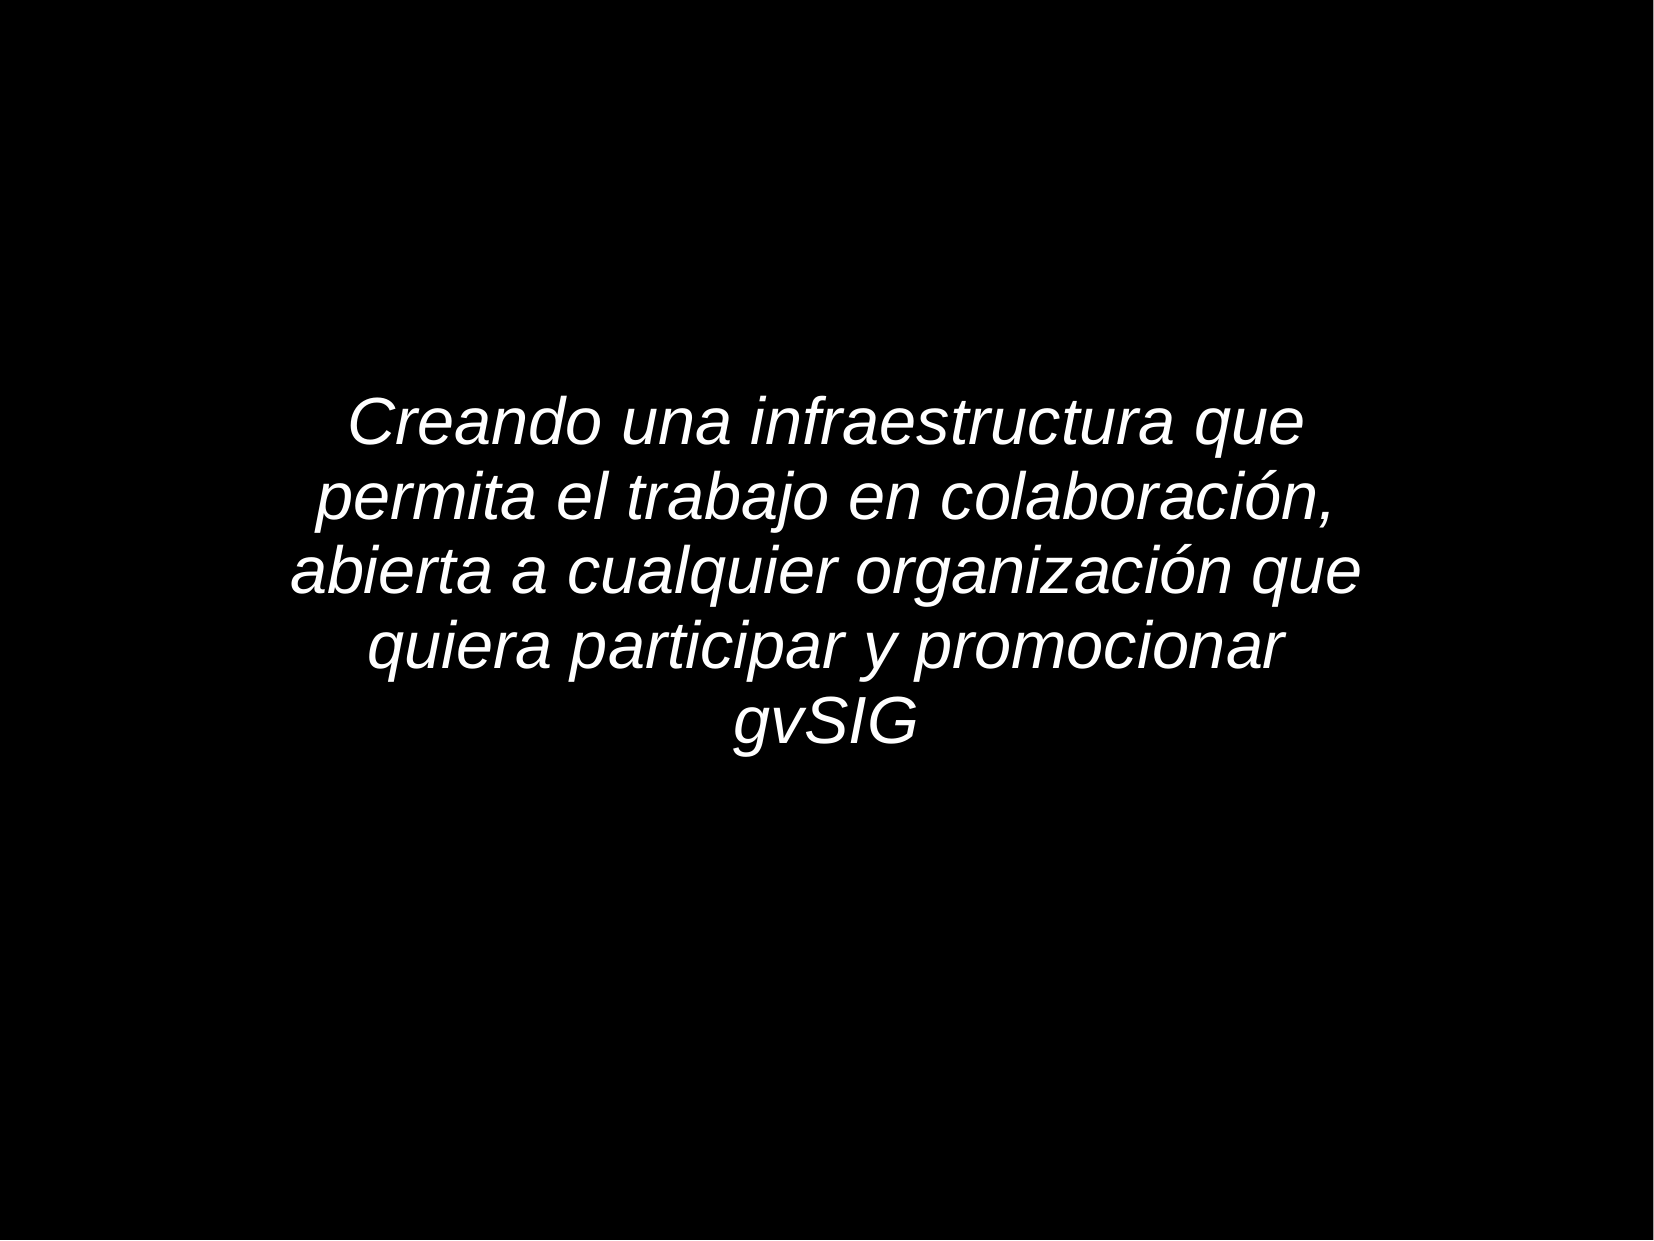

#
Creando una infraestructura que permita el trabajo en colaboración, abierta a cualquier organización que quiera participar y promocionar gvSIG